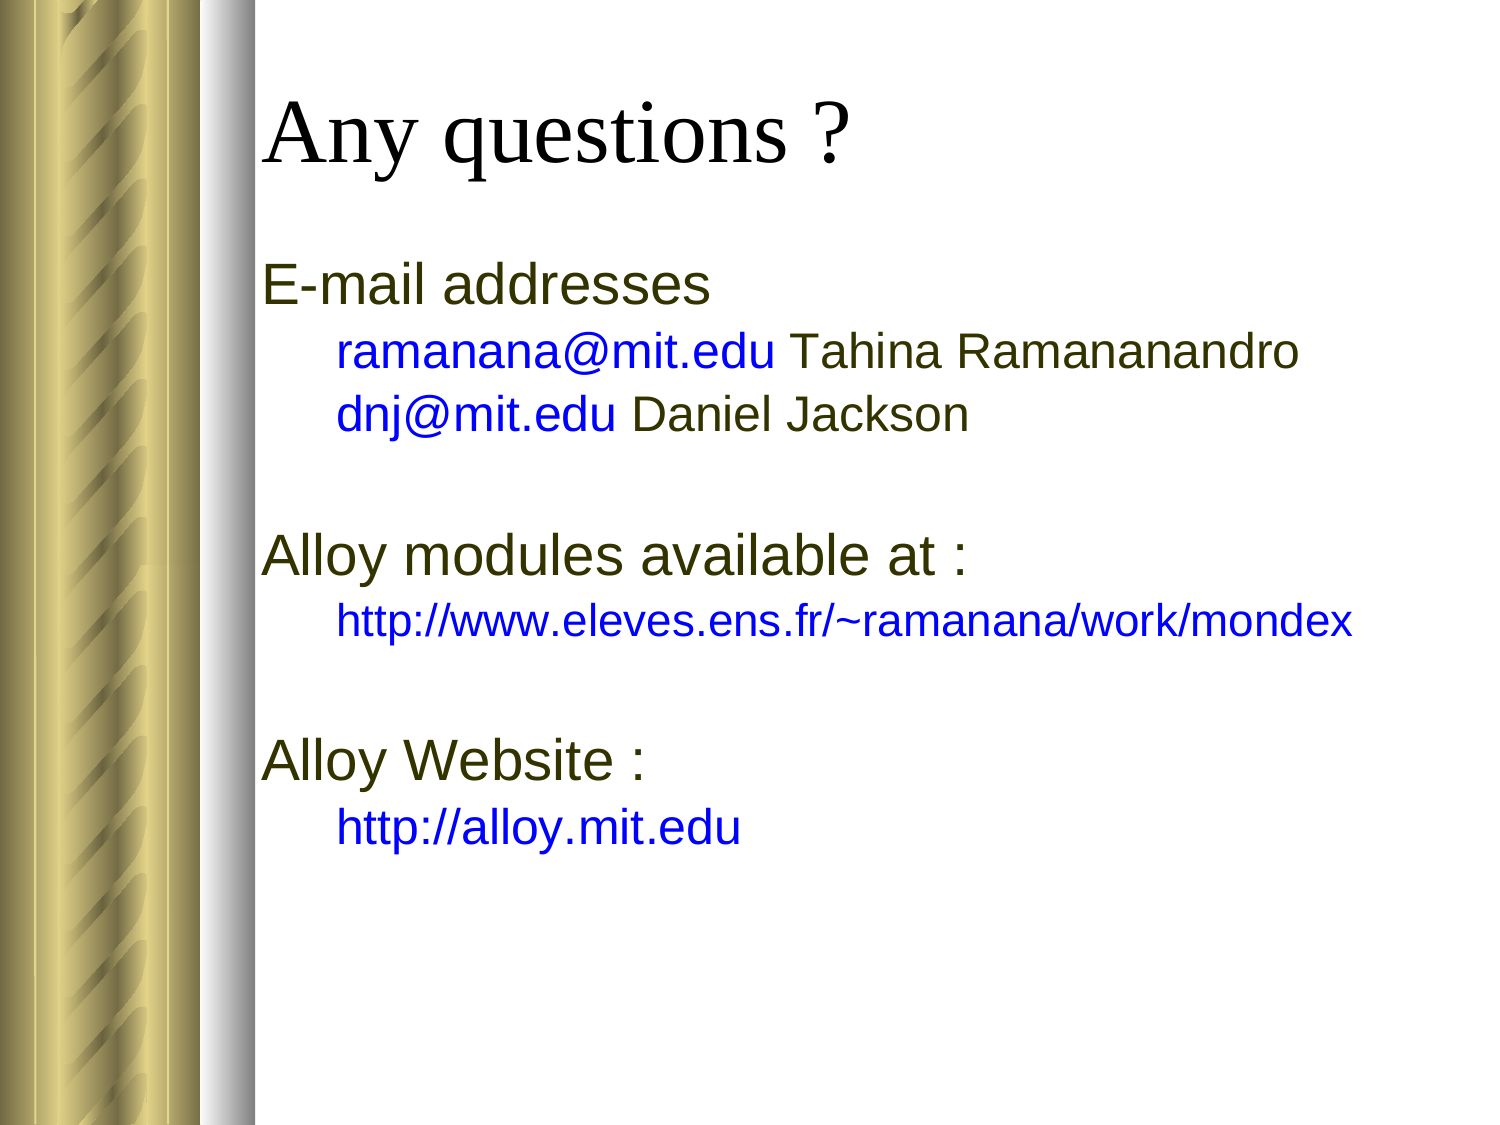

# Any questions ?
E-mail addresses
ramanana@mit.edu Tahina Ramananandro
dnj@mit.edu Daniel Jackson
Alloy modules available at :
http://www.eleves.ens.fr/~ramanana/work/mondex
Alloy Website :
http://alloy.mit.edu